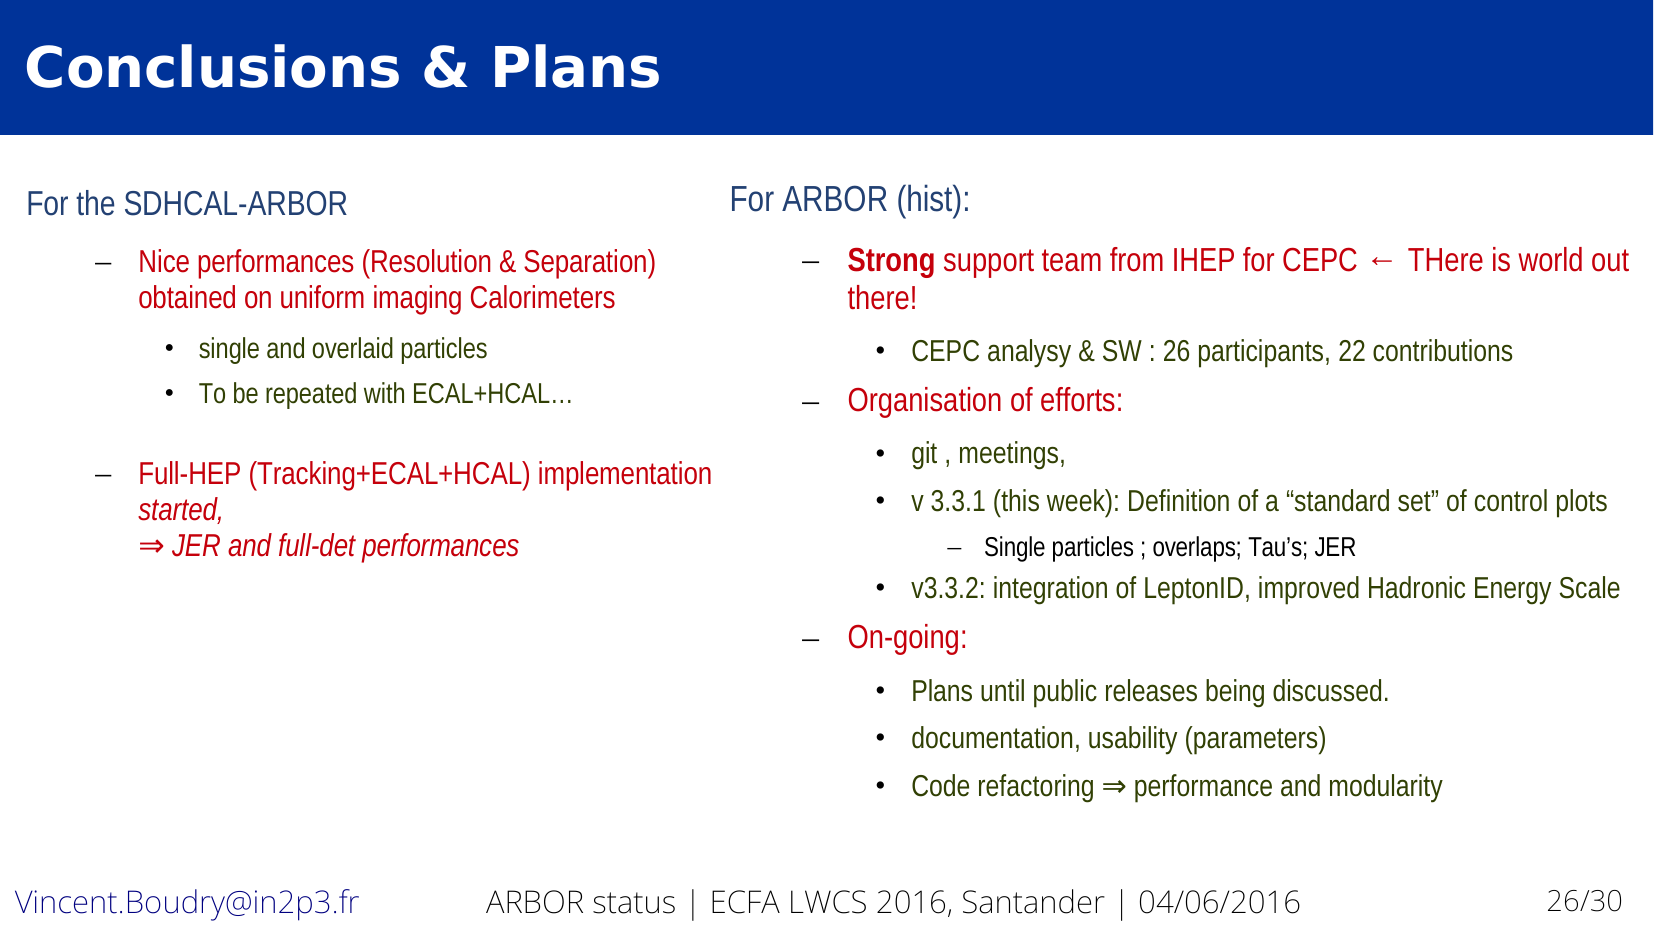

# Conclusions & Plans
For ARBOR (hist):
Strong support team from IHEP for CEPC ← THere is world out there!
CEPC analysy & SW : 26 participants, 22 contributions
Organisation of efforts:
git , meetings,
v 3.3.1 (this week): Definition of a “standard set” of control plots
Single particles ; overlaps; Tau’s; JER
v3.3.2: integration of LeptonID, improved Hadronic Energy Scale
On-going:
Plans until public releases being discussed.
documentation, usability (parameters)
Code refactoring ⇒ performance and modularity
For the SDHCAL-ARBOR
Nice performances (Resolution & Separation)
obtained on uniform imaging Calorimeters
single and overlaid particles
To be repeated with ECAL+HCAL…
Full-HEP (Tracking+ECAL+HCAL) implementation
started,
⇒ JER and full-det performances
ARBOR status | ECFA LWCS 2016, Santander | 04/06/2016
26